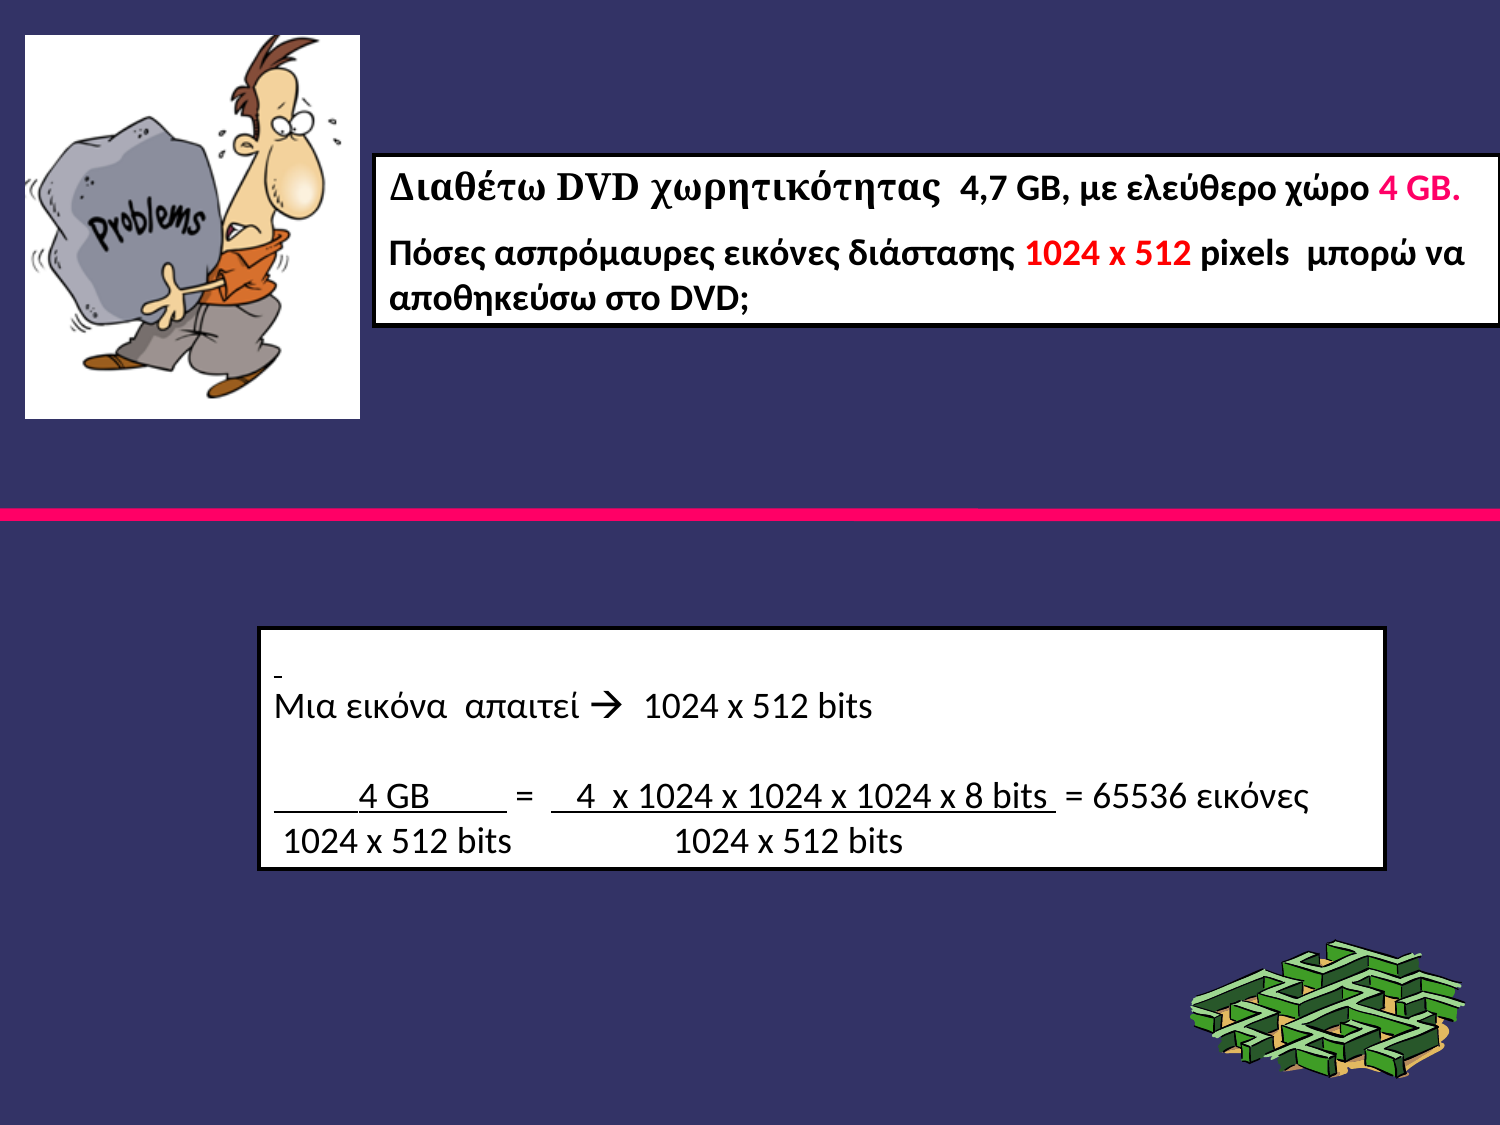

Διαθέτω DVD χωρητικότητας 4,7 GB, με ελεύθερο χώρο 4 GB.
Πόσες ασπρόμαυρες εικόνες διάστασης 1024 x 512 pixels μπορώ να αποθηκεύσω στο DVD;
Μια εικόνα απαιτεί  1024 x 512 bits
 4 GB = 4 x 1024 x 1024 x 1024 x 8 bits = 65536 εικόνες
 1024 x 512 bits 1024 x 512 bits